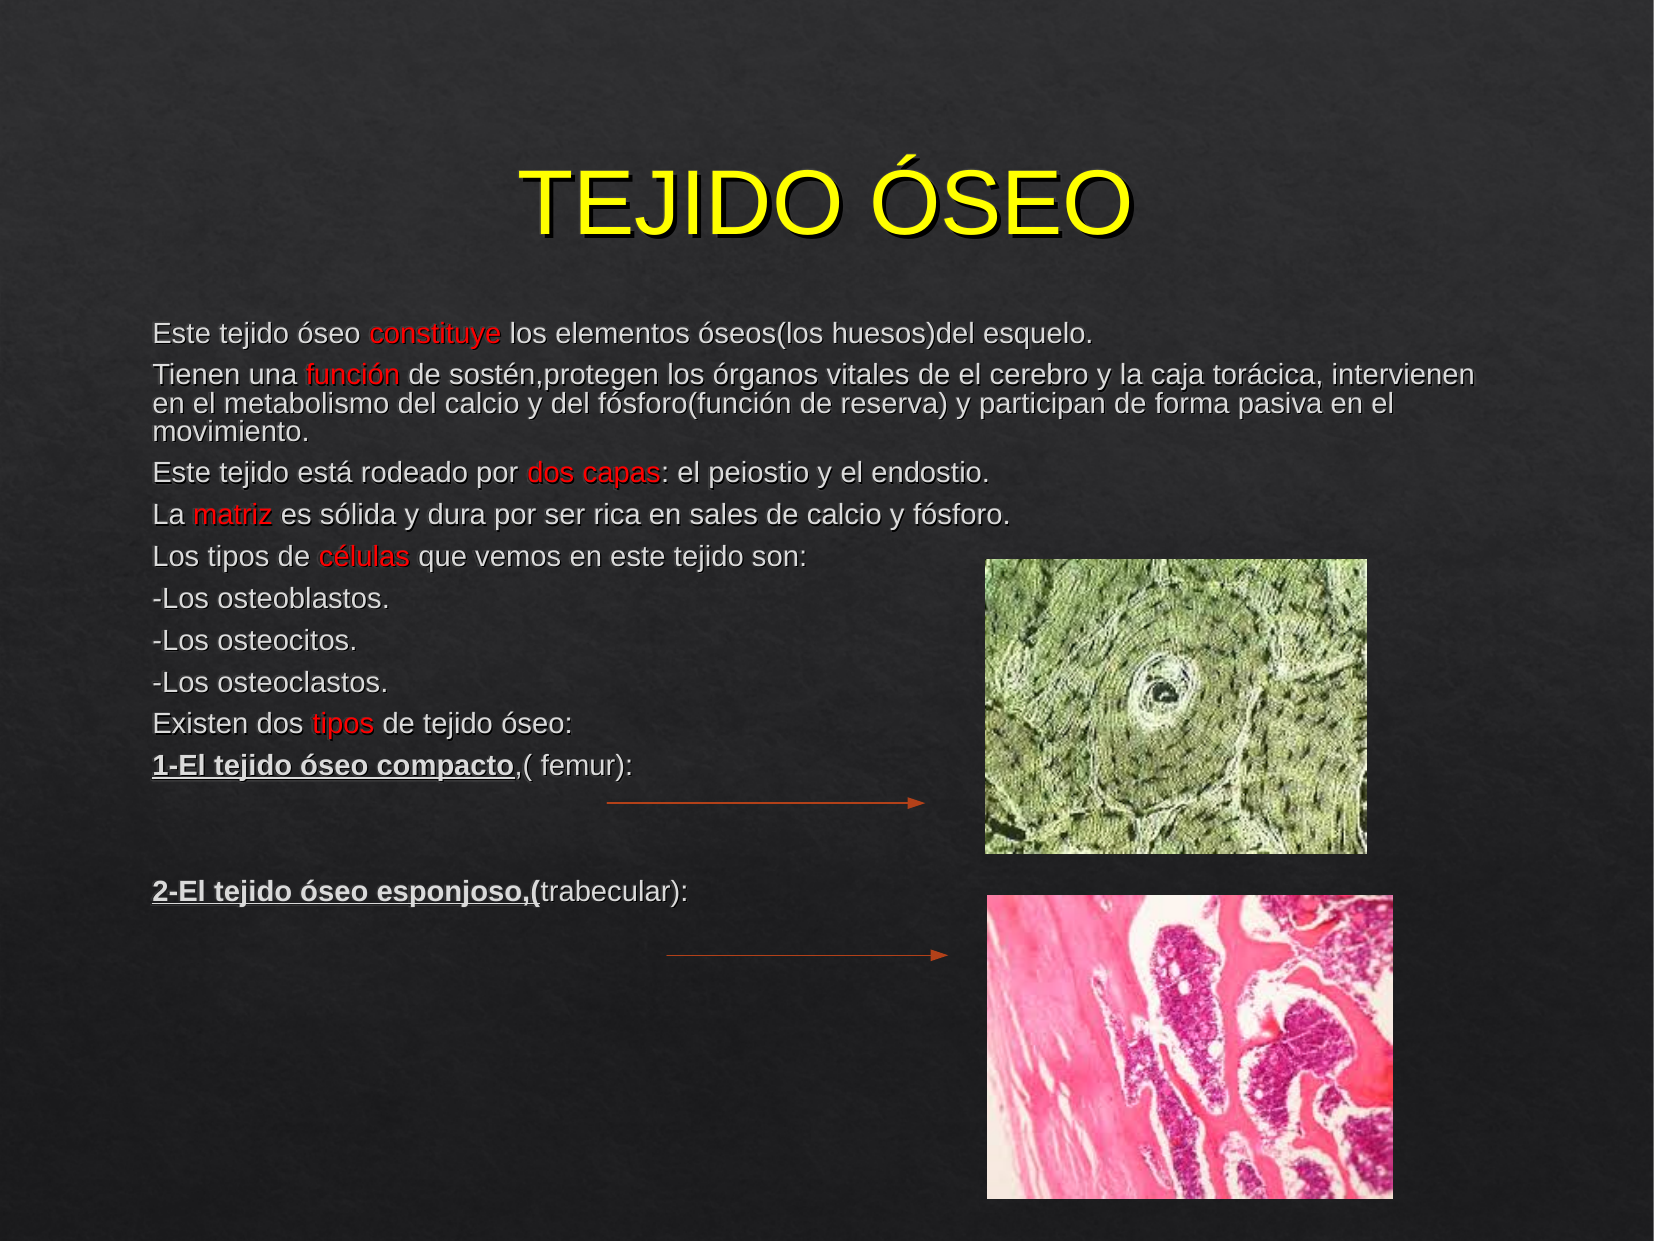

# TEJIDO ÓSEO
Este tejido óseo constituye los elementos óseos(los huesos)del esquelo.
Tienen una función de sostén,protegen los órganos vitales de el cerebro y la caja torácica, intervienen en el metabolismo del calcio y del fósforo(función de reserva) y participan de forma pasiva en el movimiento.
Este tejido está rodeado por dos capas: el peiostio y el endostio.
La matriz es sólida y dura por ser rica en sales de calcio y fósforo.
Los tipos de células que vemos en este tejido son:
-Los osteoblastos.
-Los osteocitos.
-Los osteoclastos.
Existen dos tipos de tejido óseo:
1-El tejido óseo compacto,( femur):
2-El tejido óseo esponjoso,(trabecular):